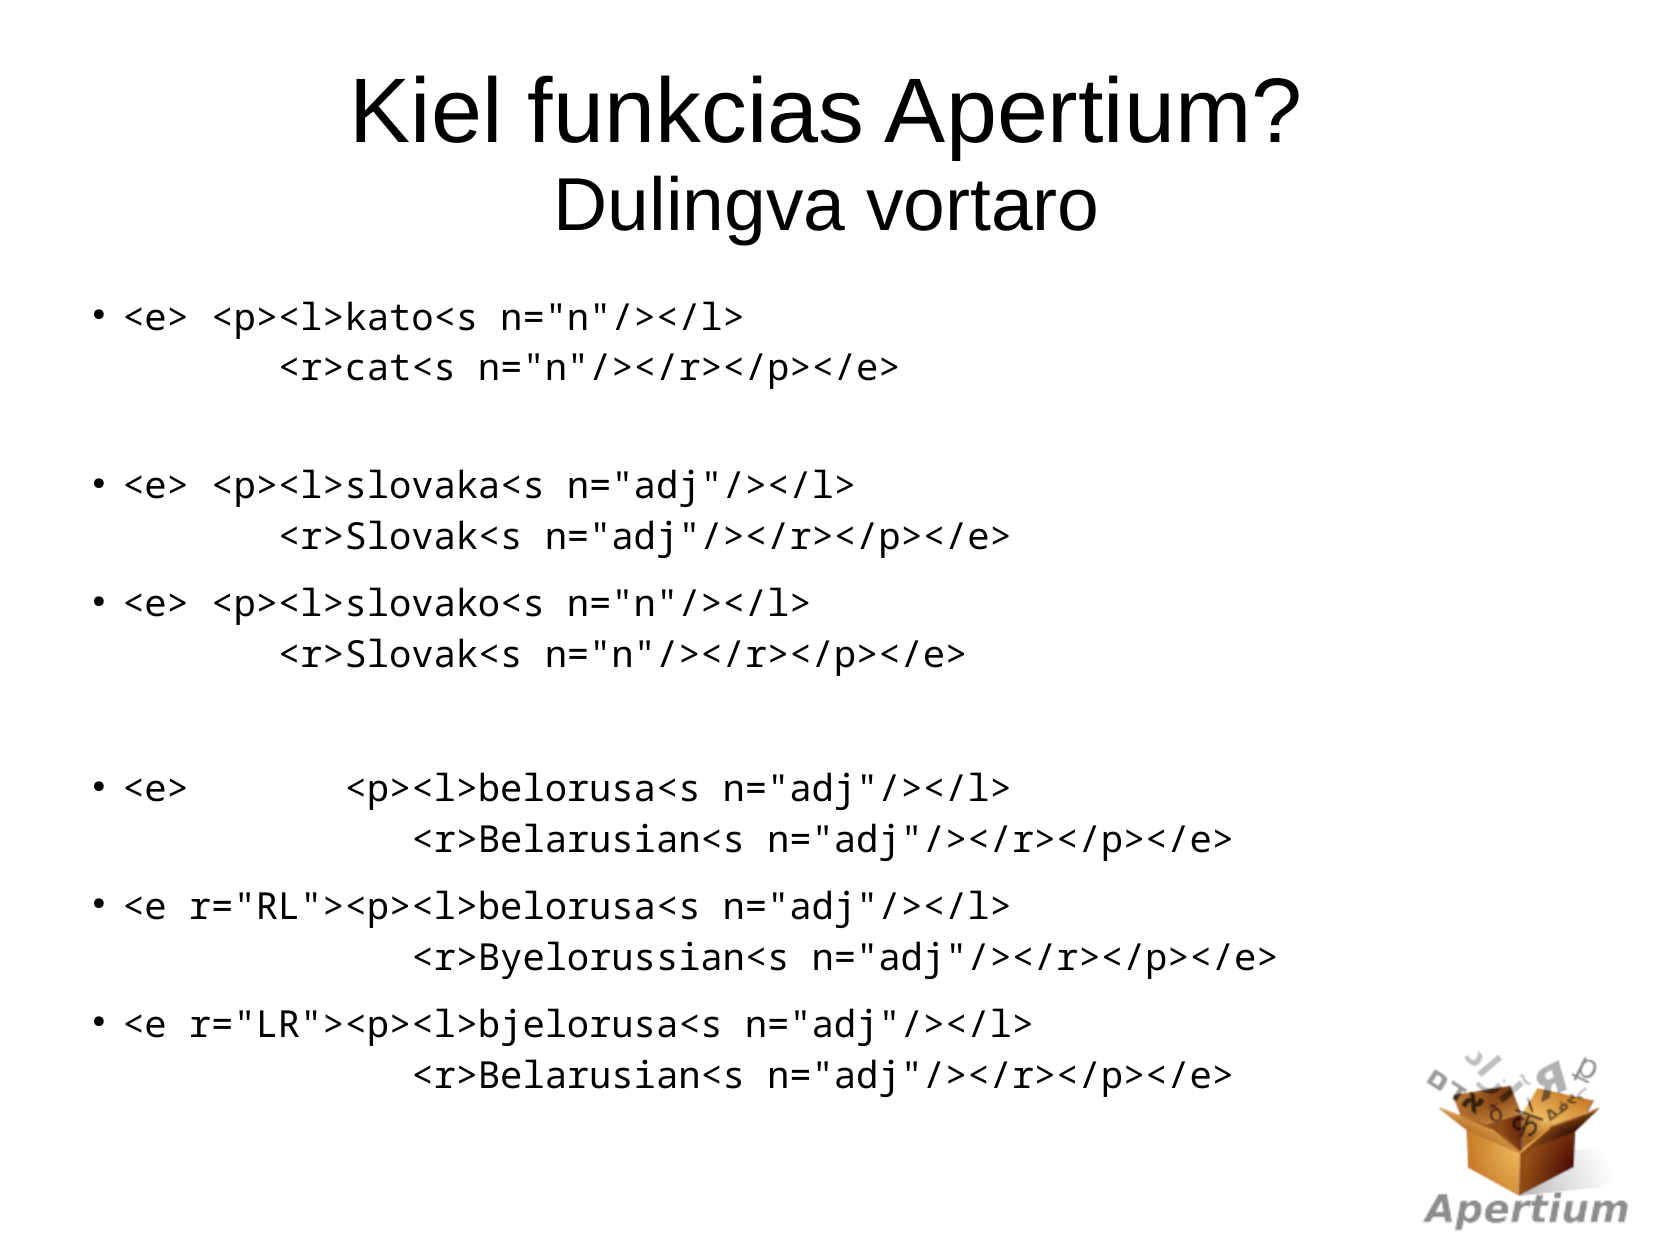

# Kiel funkcias Apertium? Dulingva vortaro
<e> <p><l>kato<s n="n"/></l>
 <r>cat<s n="n"/></r></p></e>
<e> <p><l>slovaka<s n="adj"/></l>
 <r>Slovak<s n="adj"/></r></p></e>
<e> <p><l>slovako<s n="n"/></l>
 <r>Slovak<s n="n"/></r></p></e>
<e> <p><l>belorusa<s n="adj"/></l>
 <r>Belarusian<s n="adj"/></r></p></e>
<e r="RL"><p><l>belorusa<s n="adj"/></l>
 <r>Byelorussian<s n="adj"/></r></p></e>
<e r="LR"><p><l>bjelorusa<s n="adj"/></l>
 <r>Belarusian<s n="adj"/></r></p></e>